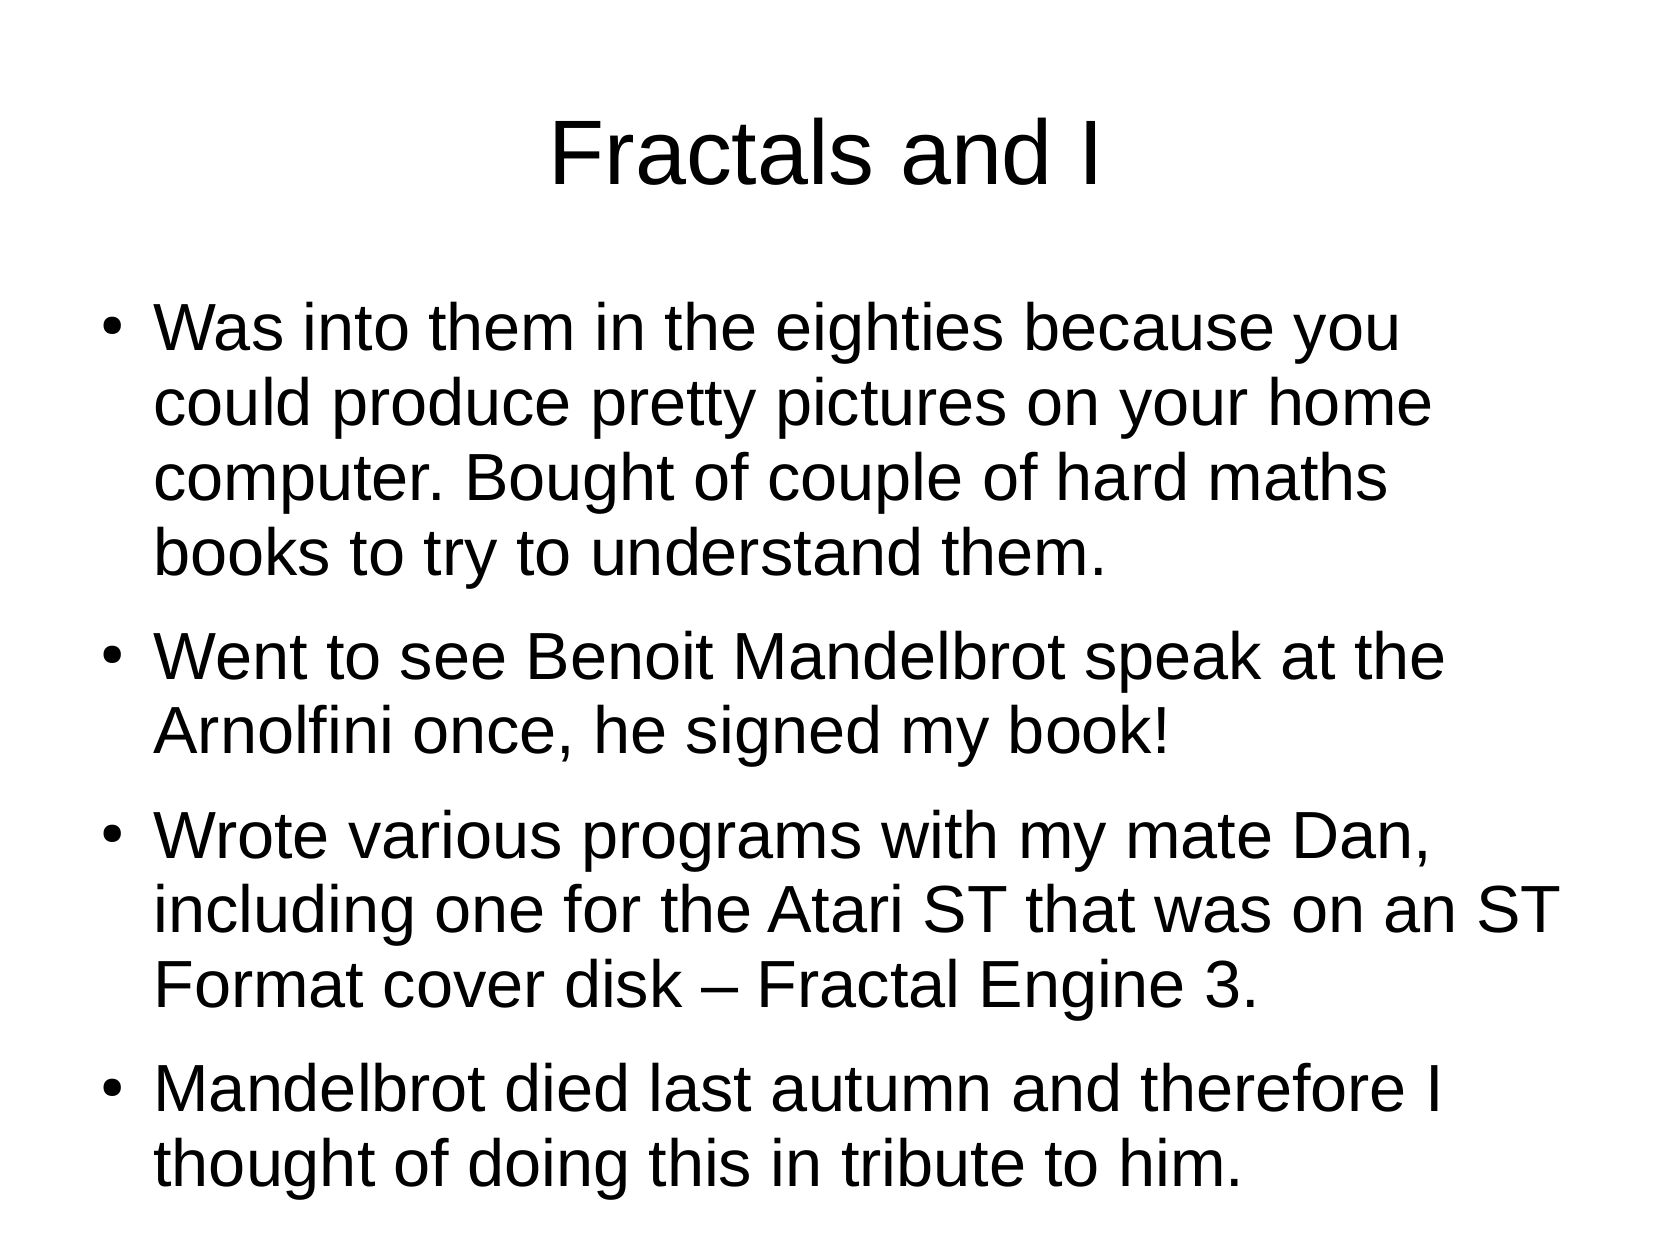

# Fractals and I
Was into them in the eighties because you could produce pretty pictures on your home computer. Bought of couple of hard maths books to try to understand them.
Went to see Benoit Mandelbrot speak at the Arnolfini once, he signed my book!
Wrote various programs with my mate Dan, including one for the Atari ST that was on an ST Format cover disk – Fractal Engine 3.
Mandelbrot died last autumn and therefore I thought of doing this in tribute to him.